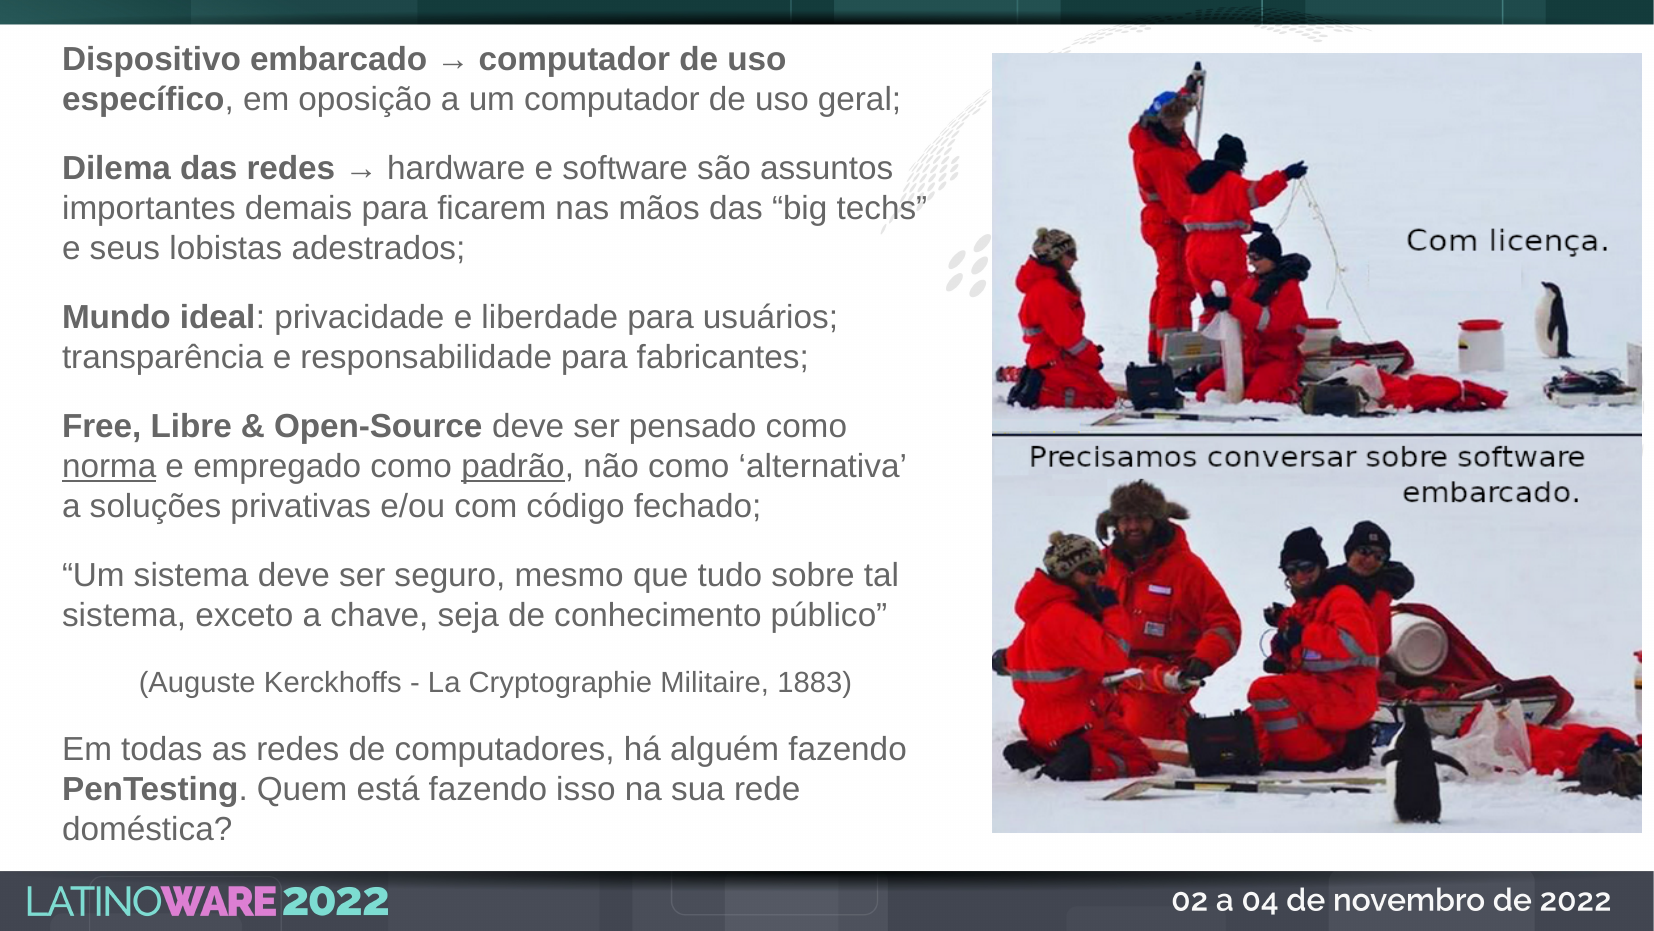

Dispositivo embarcado → computador de uso específico, em oposição a um computador de uso geral;
Dilema das redes → hardware e software são assuntos importantes demais para ficarem nas mãos das “big techs” e seus lobistas adestrados;
Mundo ideal: privacidade e liberdade para usuários; transparência e responsabilidade para fabricantes;
Free, Libre & Open-Source deve ser pensado como norma e empregado como padrão, não como ‘alternativa’ a soluções privativas e/ou com código fechado;
“Um sistema deve ser seguro, mesmo que tudo sobre tal sistema, exceto a chave, seja de conhecimento público”
(Auguste Kerckhoffs - La Cryptographie Militaire, 1883)
Em todas as redes de computadores, há alguém fazendo PenTesting. Quem está fazendo isso na sua rede doméstica?